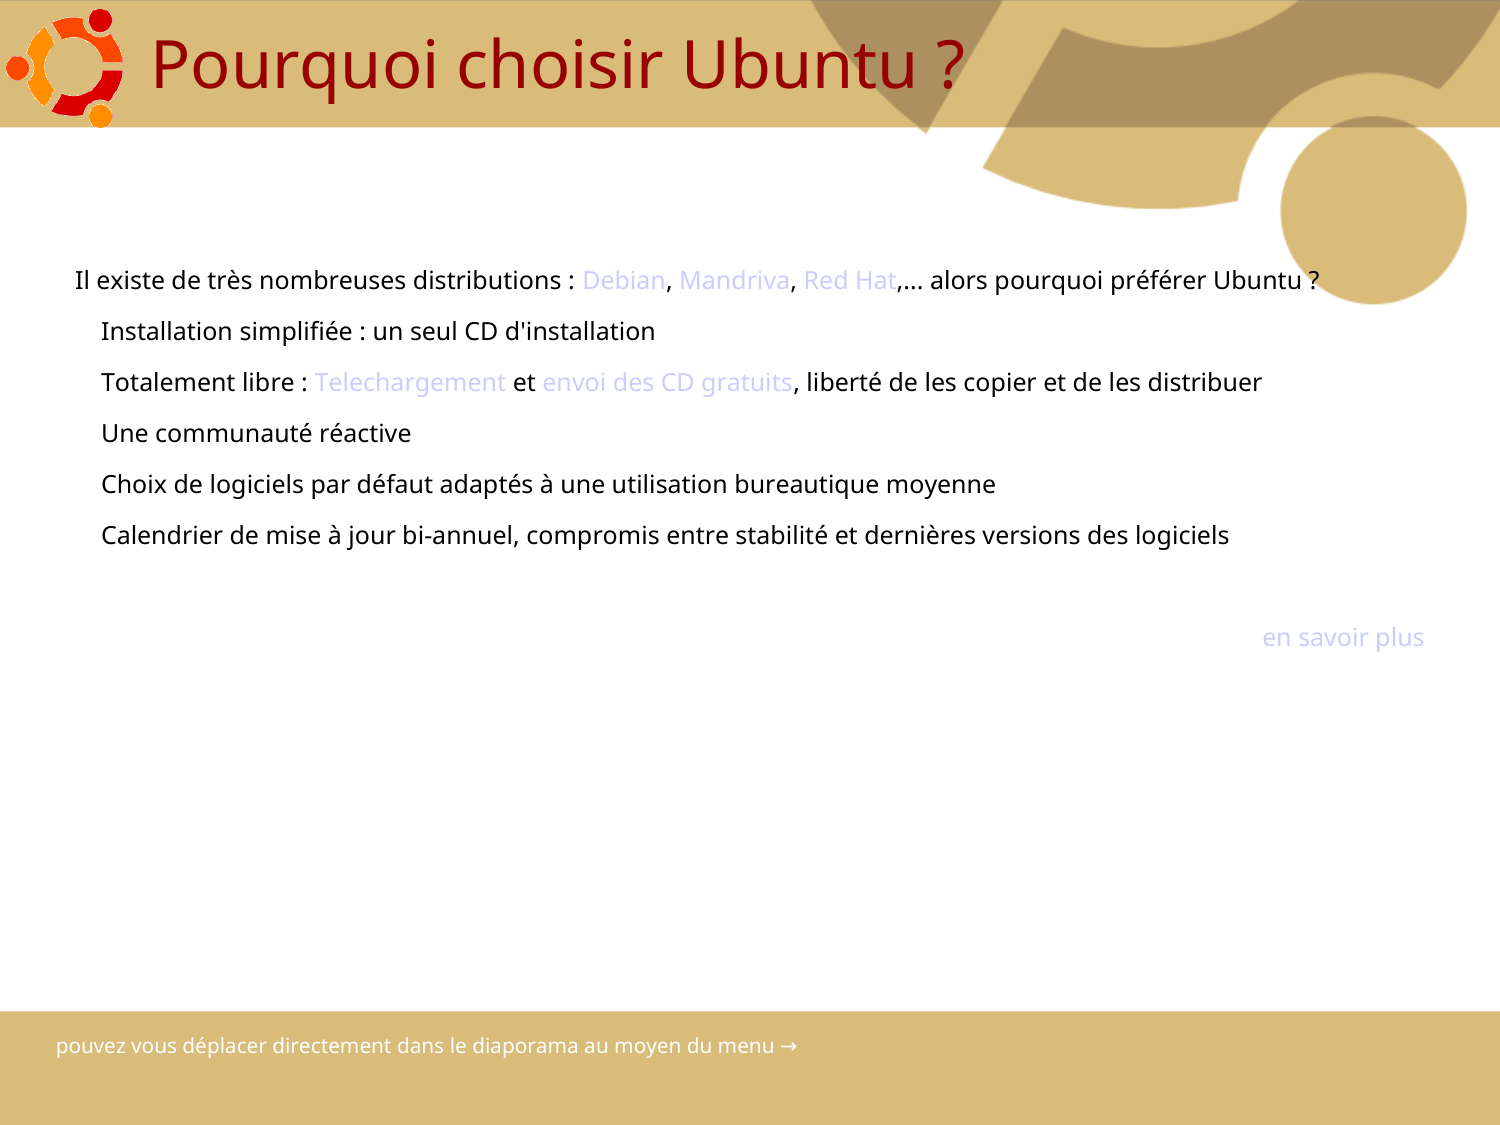

# Pourquoi choisir Ubuntu ?
Il existe de très nombreuses distributions : Debian, Mandriva, Red Hat,... alors pourquoi préférer Ubuntu ?
 Installation simplifiée : un seul CD d'installation
 Totalement libre : Telechargement et envoi des CD gratuits, liberté de les copier et de les distribuer
 Une communauté réactive
 Choix de logiciels par défaut adaptés à une utilisation bureautique moyenne
 Calendrier de mise à jour bi-annuel, compromis entre stabilité et dernières versions des logiciels
en savoir plus
pouvez vous déplacer directement dans le diaporama au moyen du menu →